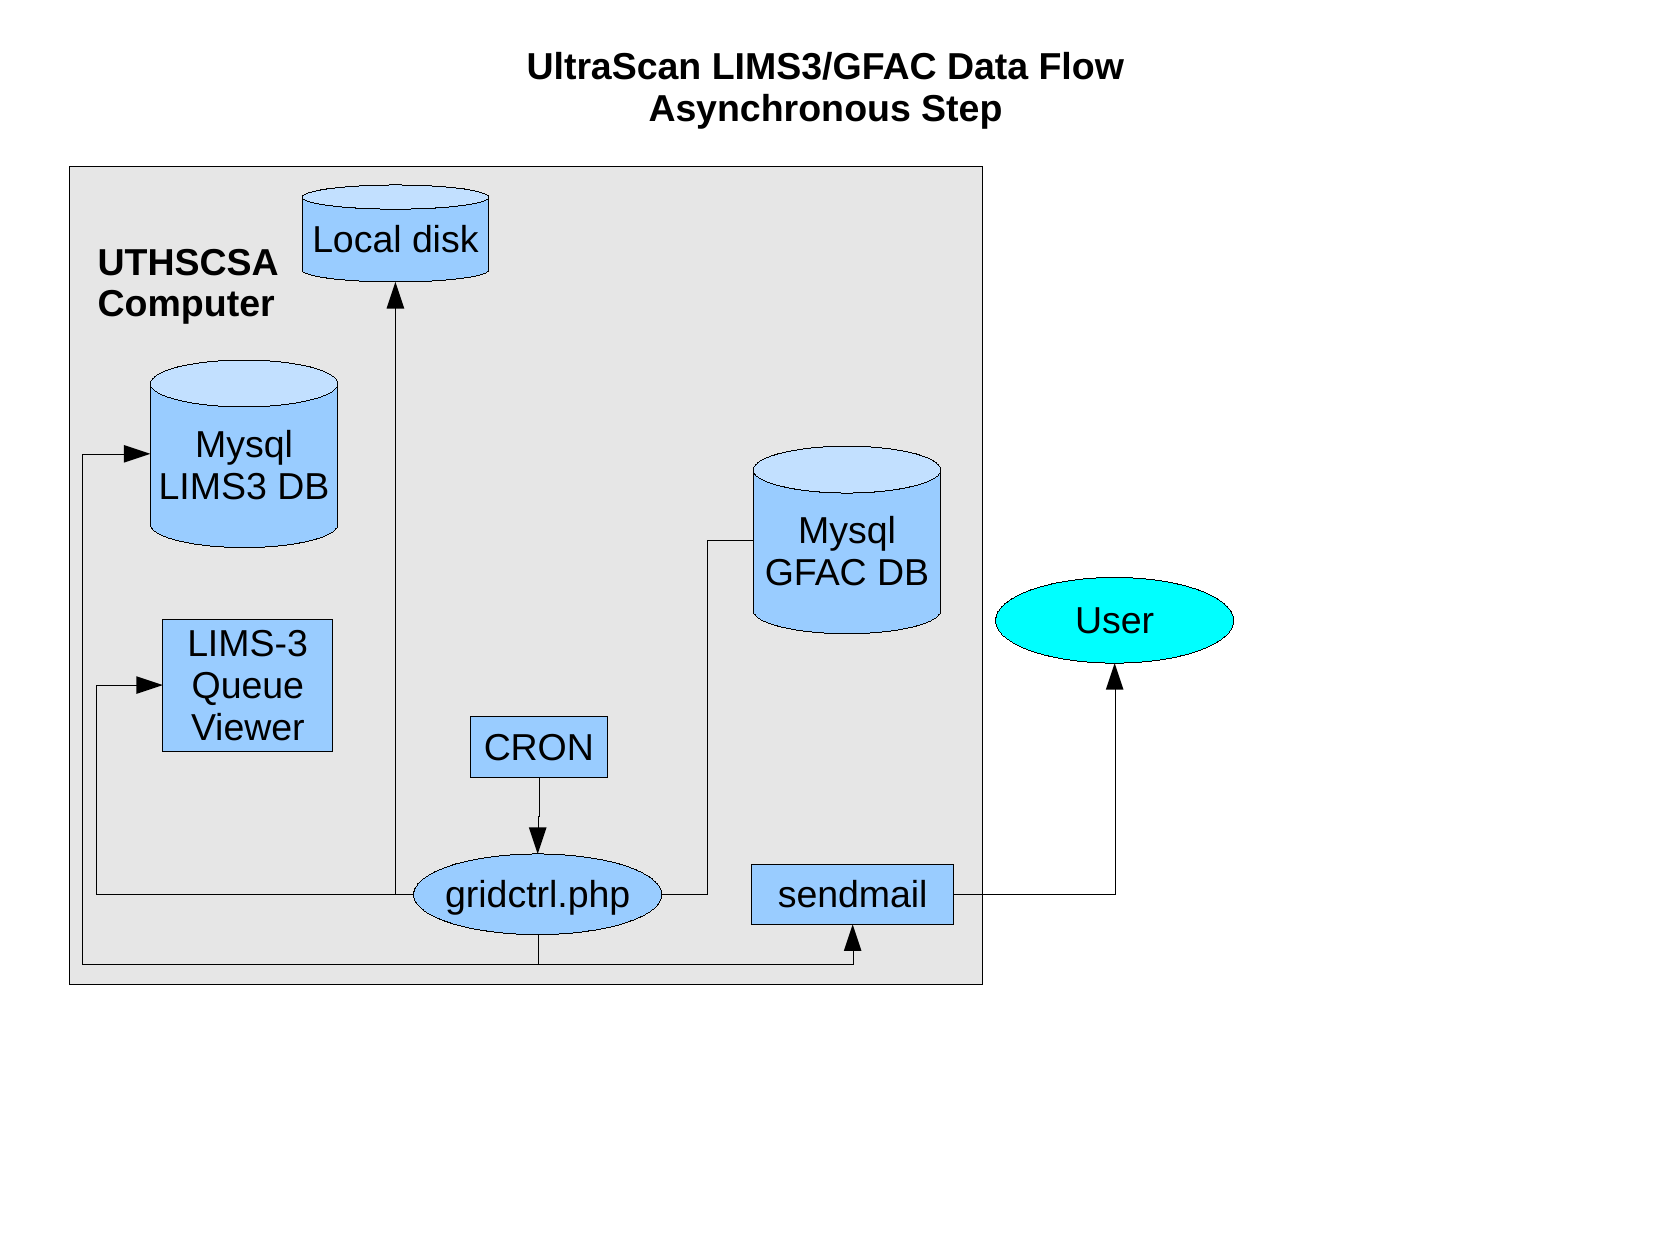

UltraScan LIMS3/GFAC Data Flow
Asynchronous Step
Local disk
UTHSCSA
Computer
Mysql
LIMS3 DB
Mysql
GFAC DB
User
LIMS-3
Queue
Viewer
CRON
gridctrl.php
sendmail